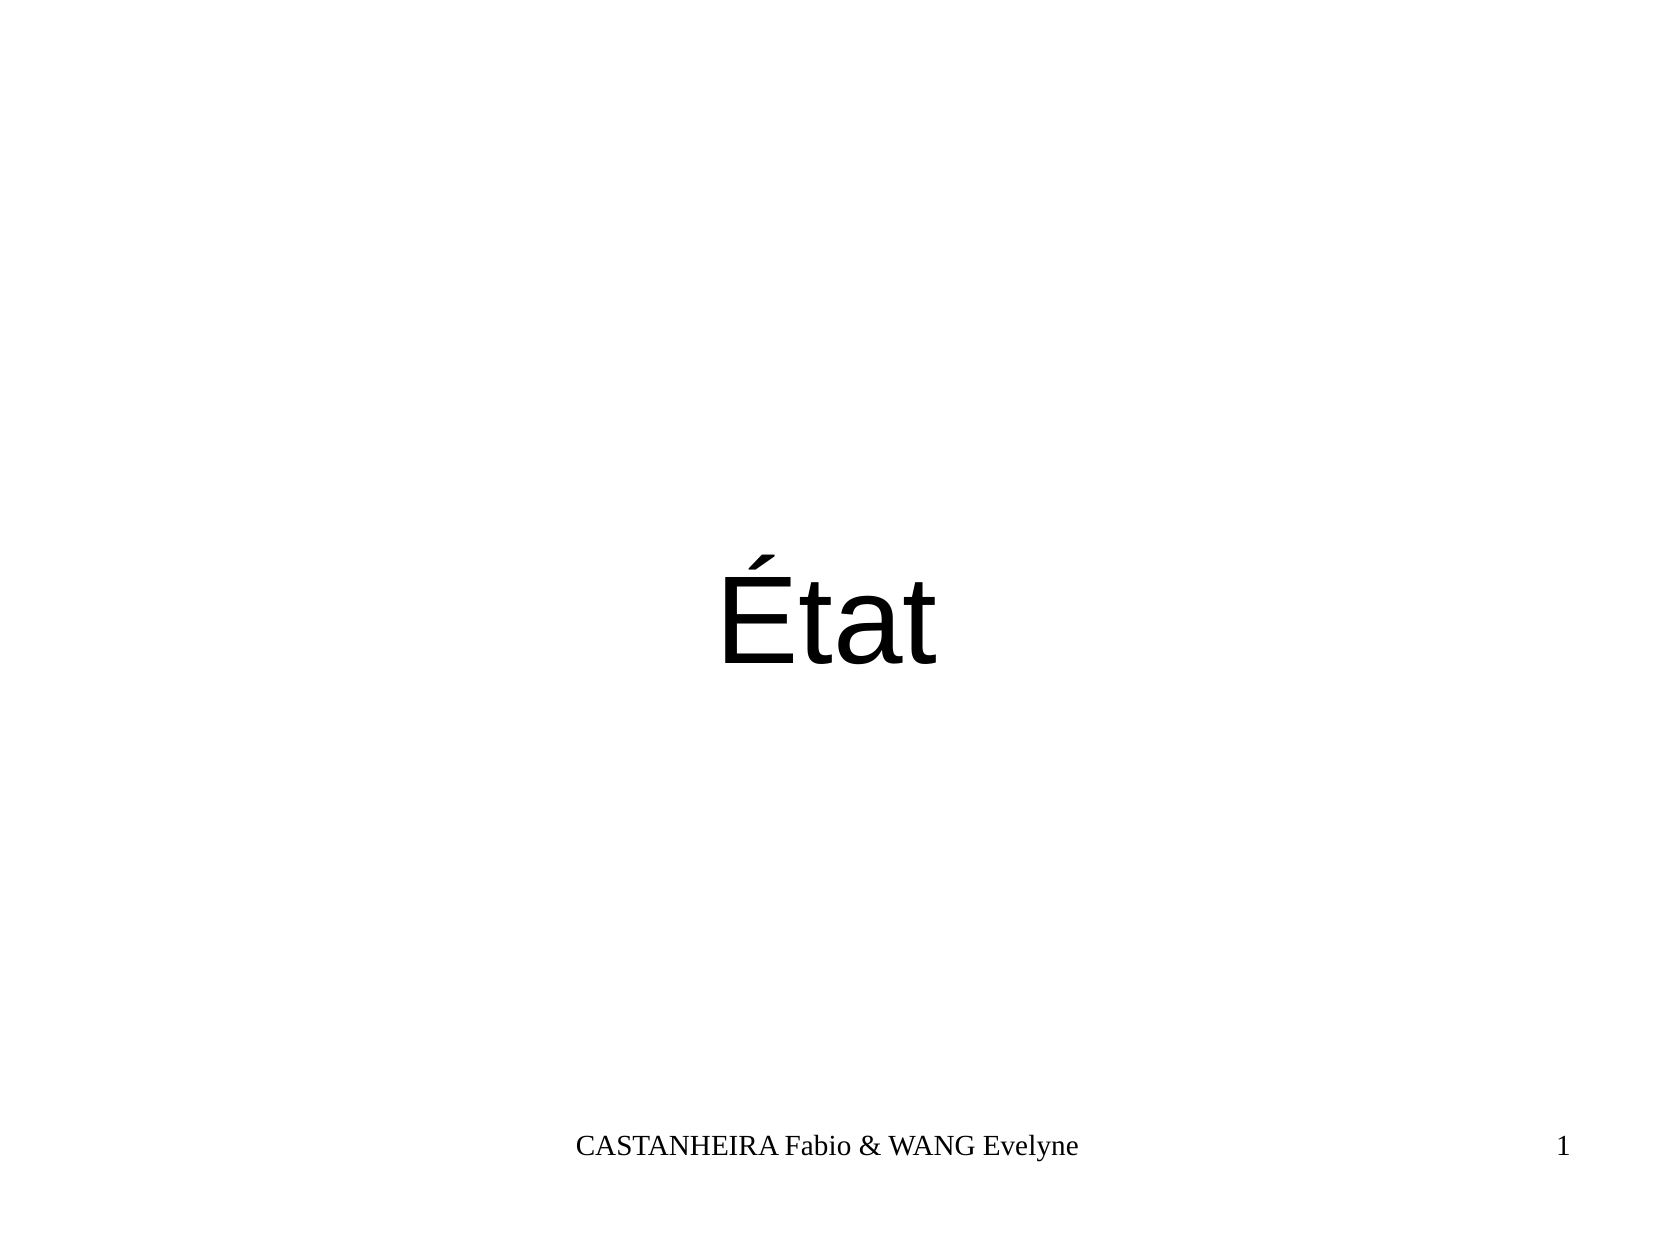

État
CASTANHEIRA Fabio & WANG Evelyne
1